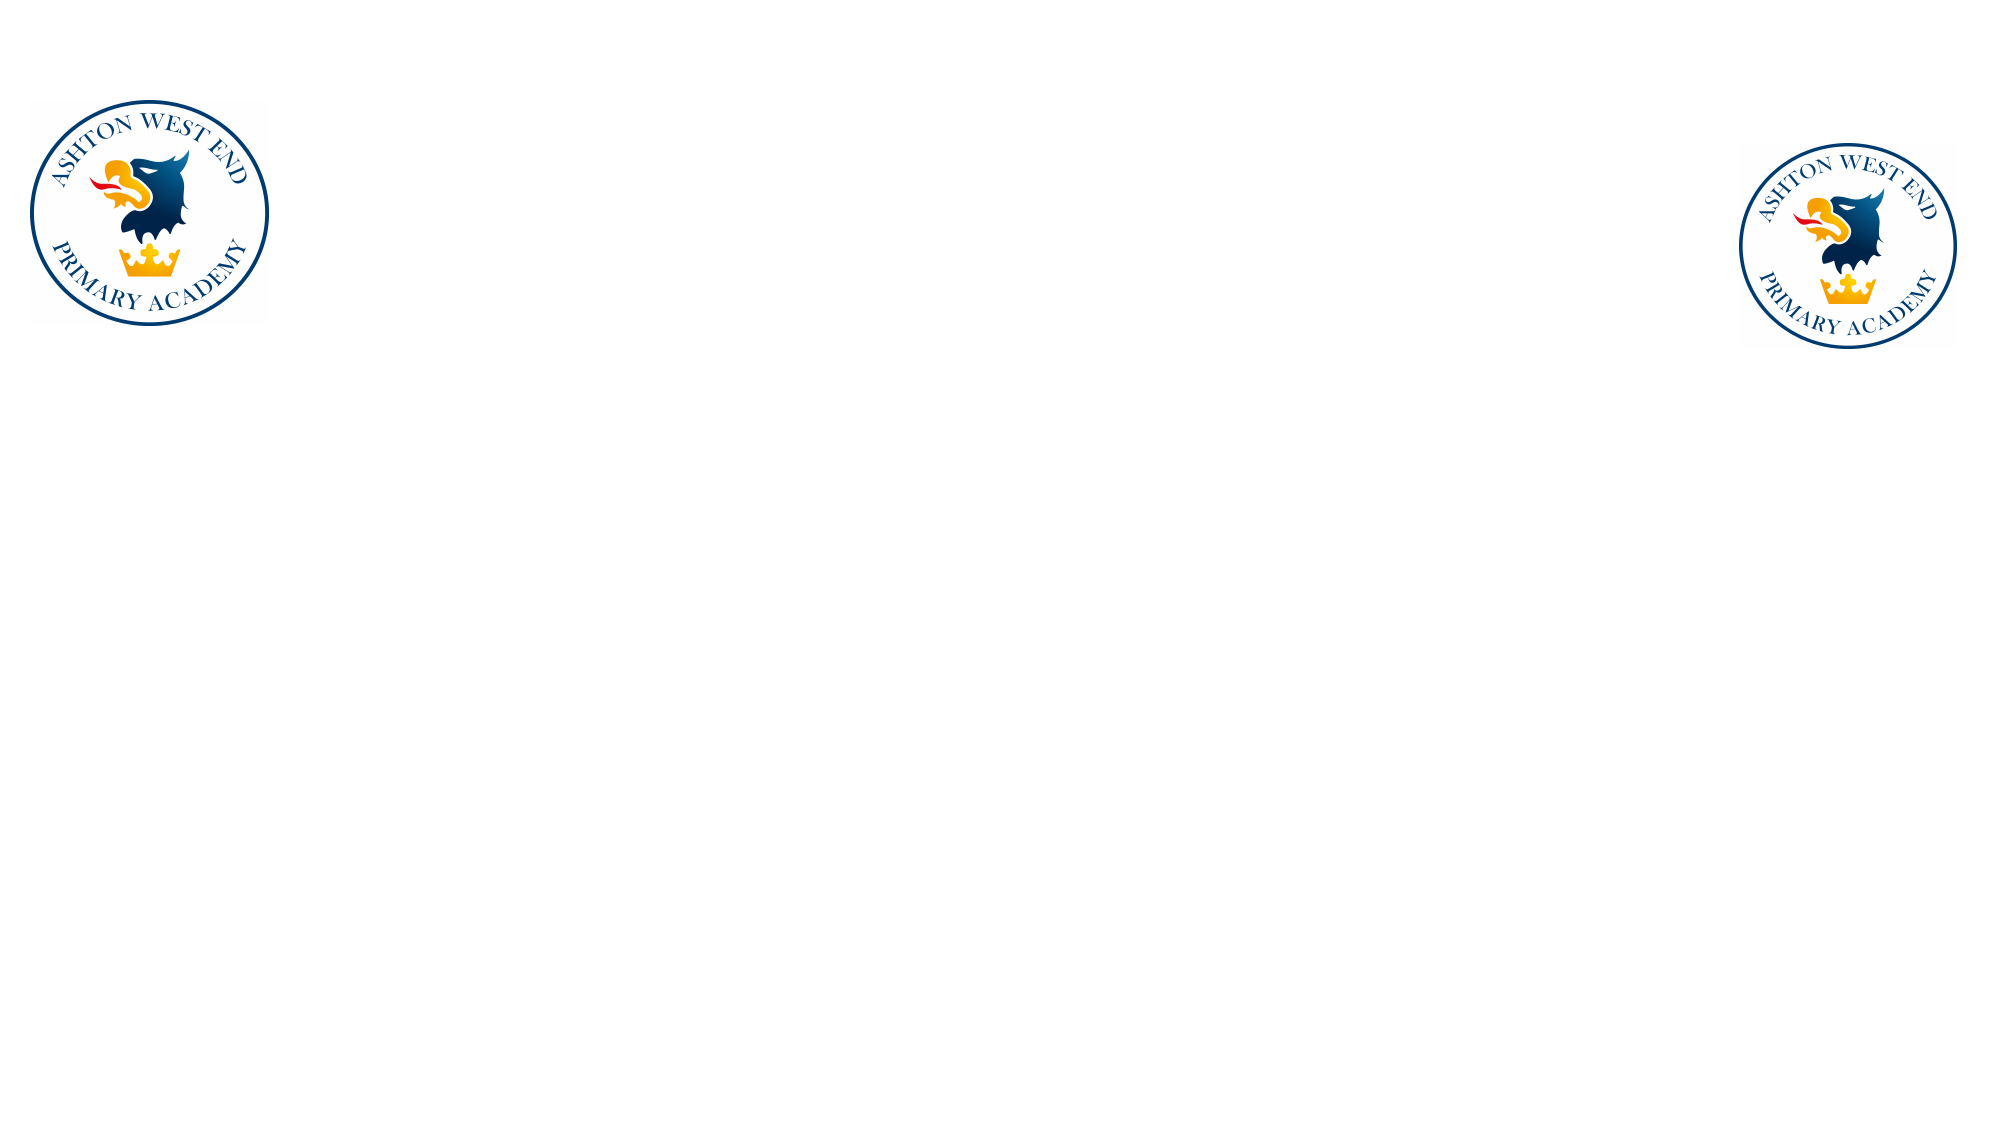

# ASHTON WEST END PRIMARY ACADEMY
KS2 MATHS PARENTS’ MEETING
THURSDAY 7TH FEBRUARY 2019